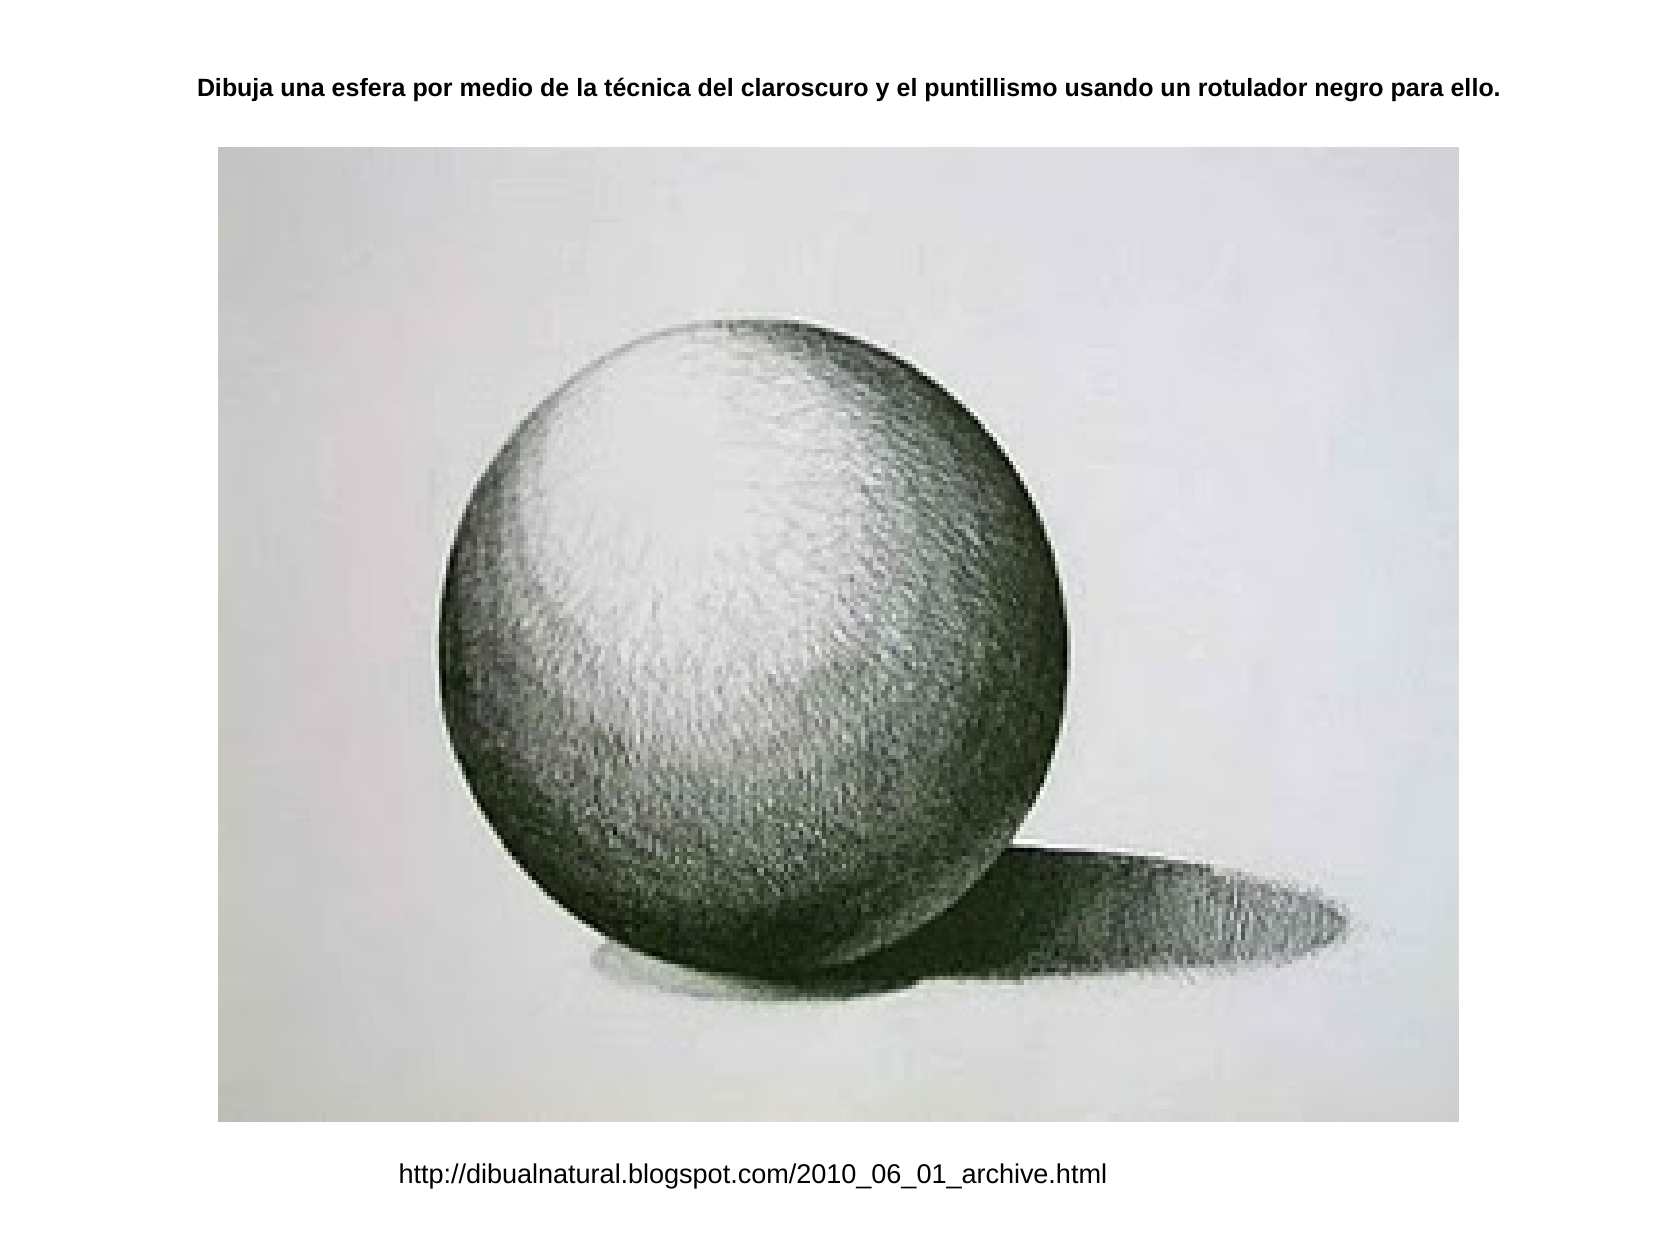

# Dibuja una esfera por medio de la técnica del claroscuro y el puntillismo usando un rotulador negro para ello.
http://dibualnatural.blogspot.com/2010_06_01_archive.html